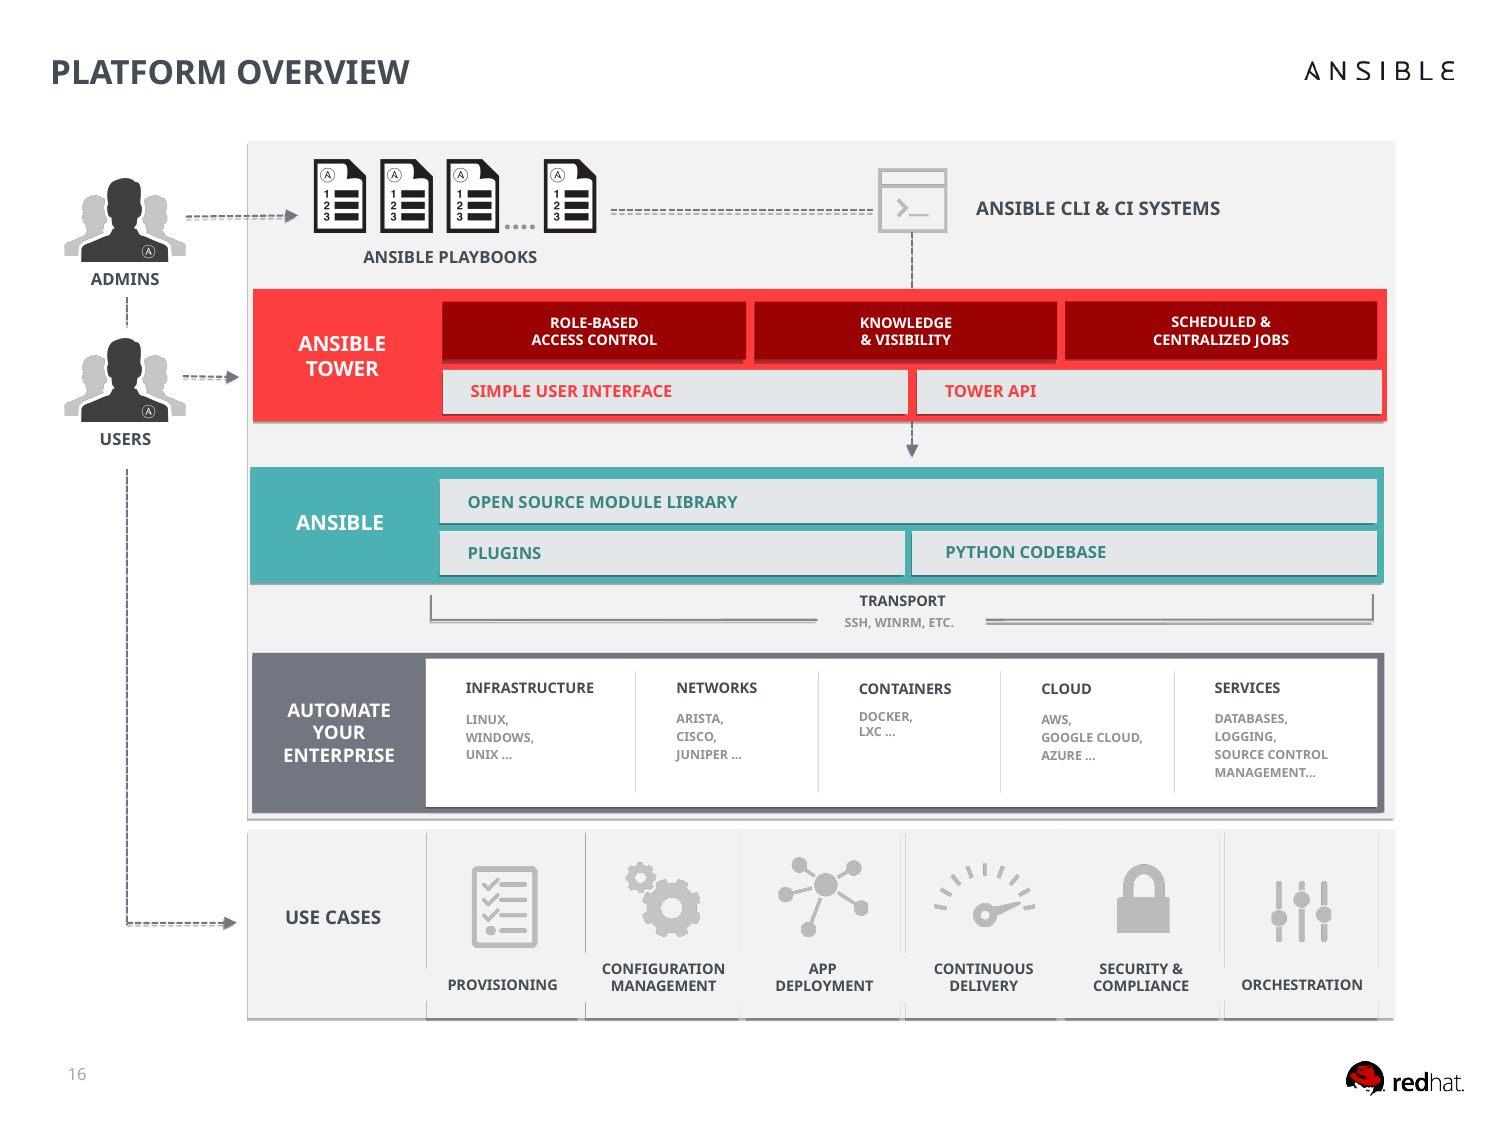

PLATFORM OVERVIEW
ADMINS
ANSIBLE CLI & CI SYSTEMS
….
ANSIBLE PLAYBOOKS
SCHEDULED &
CENTRALIZED JOBS
ROLE-BASED
ACCESS CONTROL
KNOWLEDGE
& VISIBILITY
ANSIBLE
TOWER
SIMPLE USER INTERFACE
TOWER API
USERS
OPEN SOURCE MODULE LIBRARY
ANSIBLE
PYTHON CODEBASE
PLUGINS
TRANSPORT
SSH, WINRM, ETC.
NETWORKS
ARISTA,
CISCO,
JUNIPER …
SERVICES
DATABASES,
LOGGING,
SOURCE CONTROL
MANAGEMENT…
INFRASTRUCTURE
LINUX,
WINDOWS,
UNIX …
CONTAINERS
DOCKER,
LXC …
CLOUD
AWS,
GOOGLE CLOUD,
AZURE …
AUTOMATE
YOUR ENTERPRISE
USE CASES
CONFIGURATION
MANAGEMENT
APP
DEPLOYMENT
CONTINUOUS
DELIVERY
SECURITY &
COMPLIANCE
PROVISIONING
ORCHESTRATION